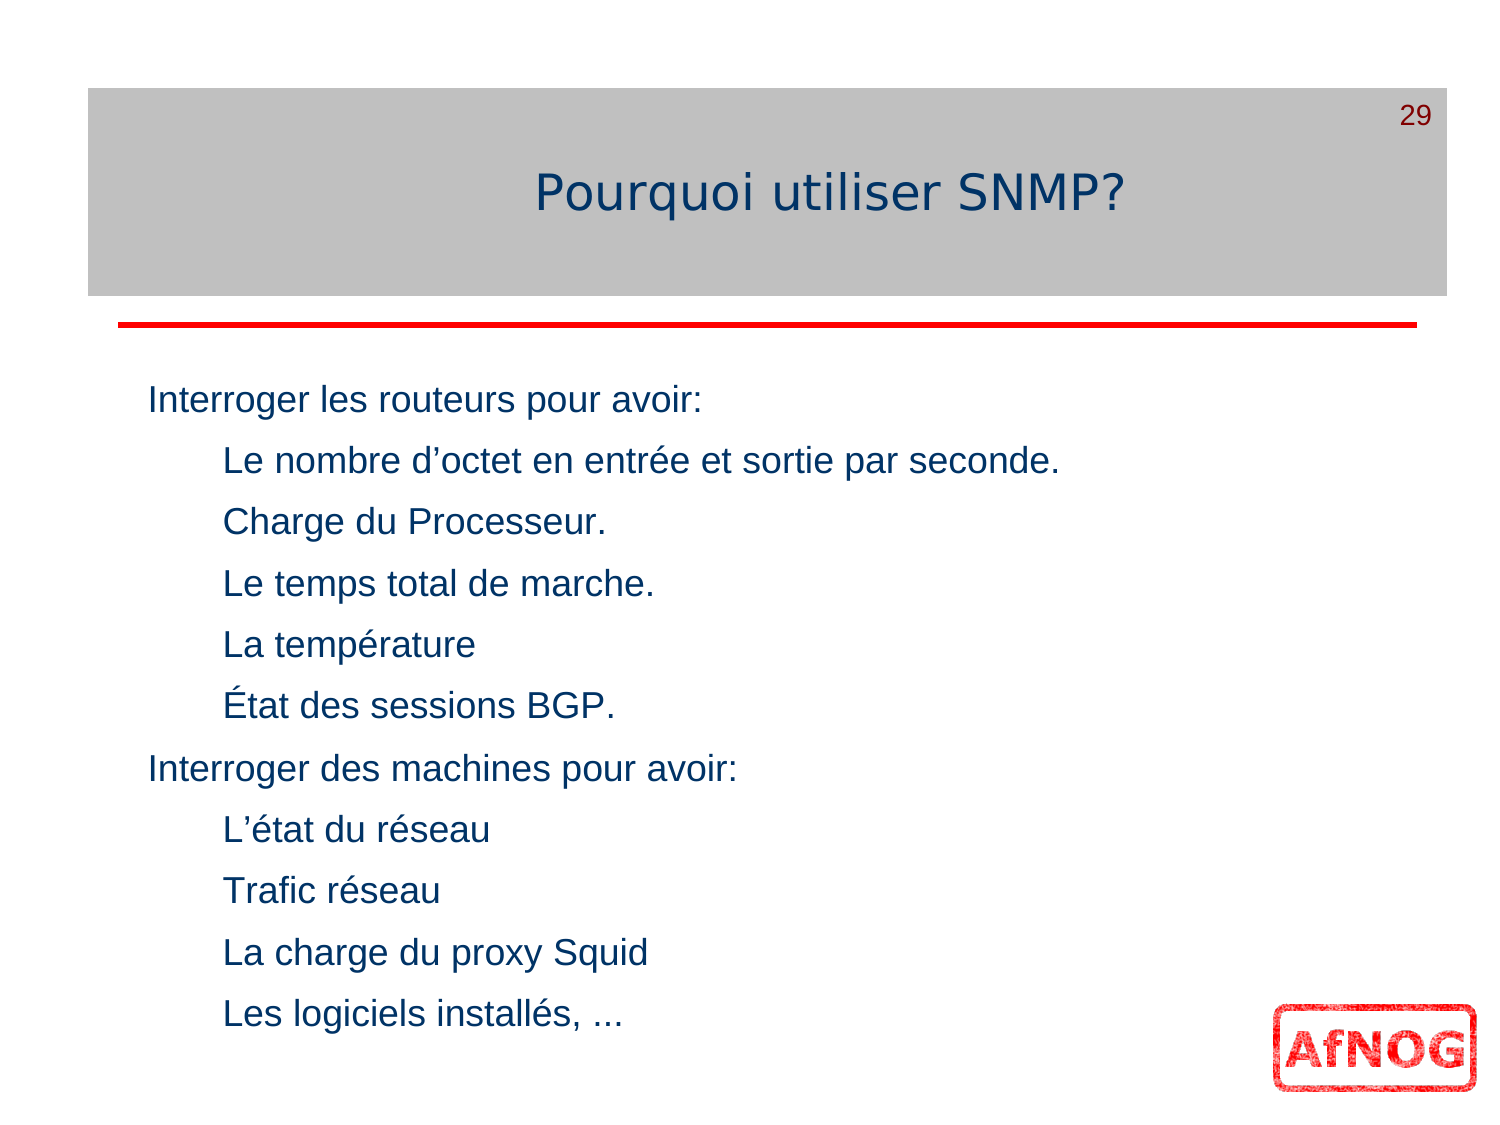

# Pourquoi utiliser SNMP?
Interroger les routeurs pour avoir:
Le nombre d’octet en entrée et sortie par seconde.
Charge du Processeur.
Le temps total de marche.
La température
État des sessions BGP.
Interroger des machines pour avoir:
L’état du réseau
Trafic réseau
La charge du proxy Squid
Les logiciels installés, ...